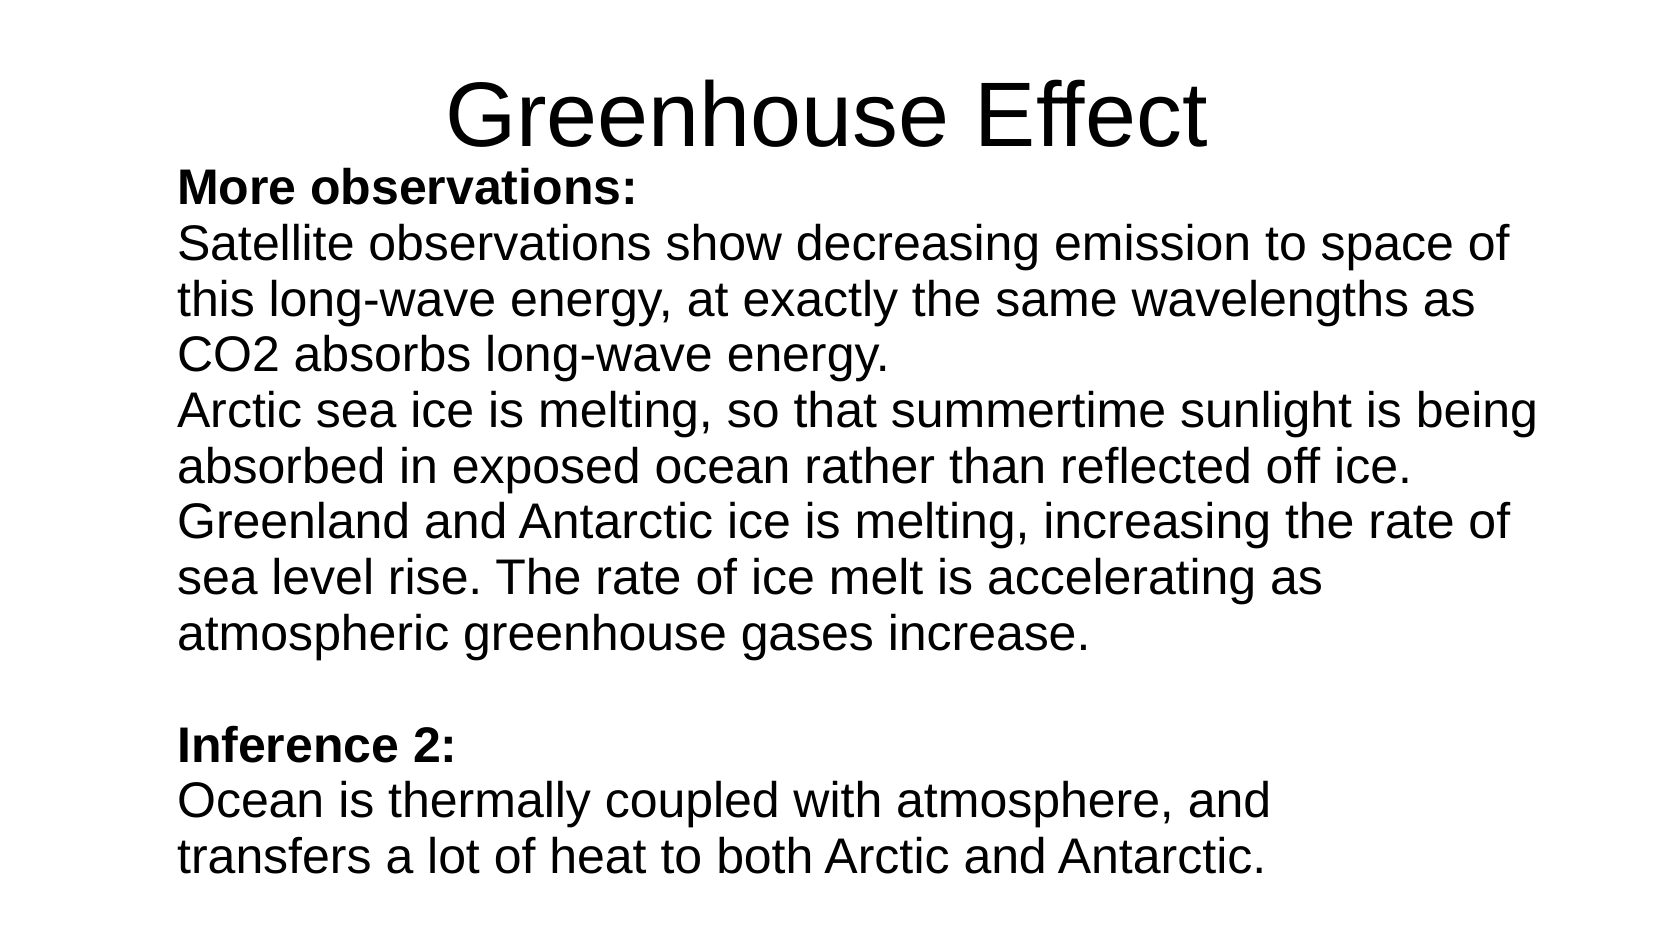

# Greenhouse Effect
More observations:
Satellite observations show decreasing emission to space of this long-wave energy, at exactly the same wavelengths as
CO2 absorbs long-wave energy.
Arctic sea ice is melting, so that summertime sunlight is being
absorbed in exposed ocean rather than reflected off ice.
Greenland and Antarctic ice is melting, increasing the rate of sea level rise. The rate of ice melt is accelerating as atmospheric greenhouse gases increase.
Inference 2:
Ocean is thermally coupled with atmosphere, and
transfers a lot of heat to both Arctic and Antarctic.